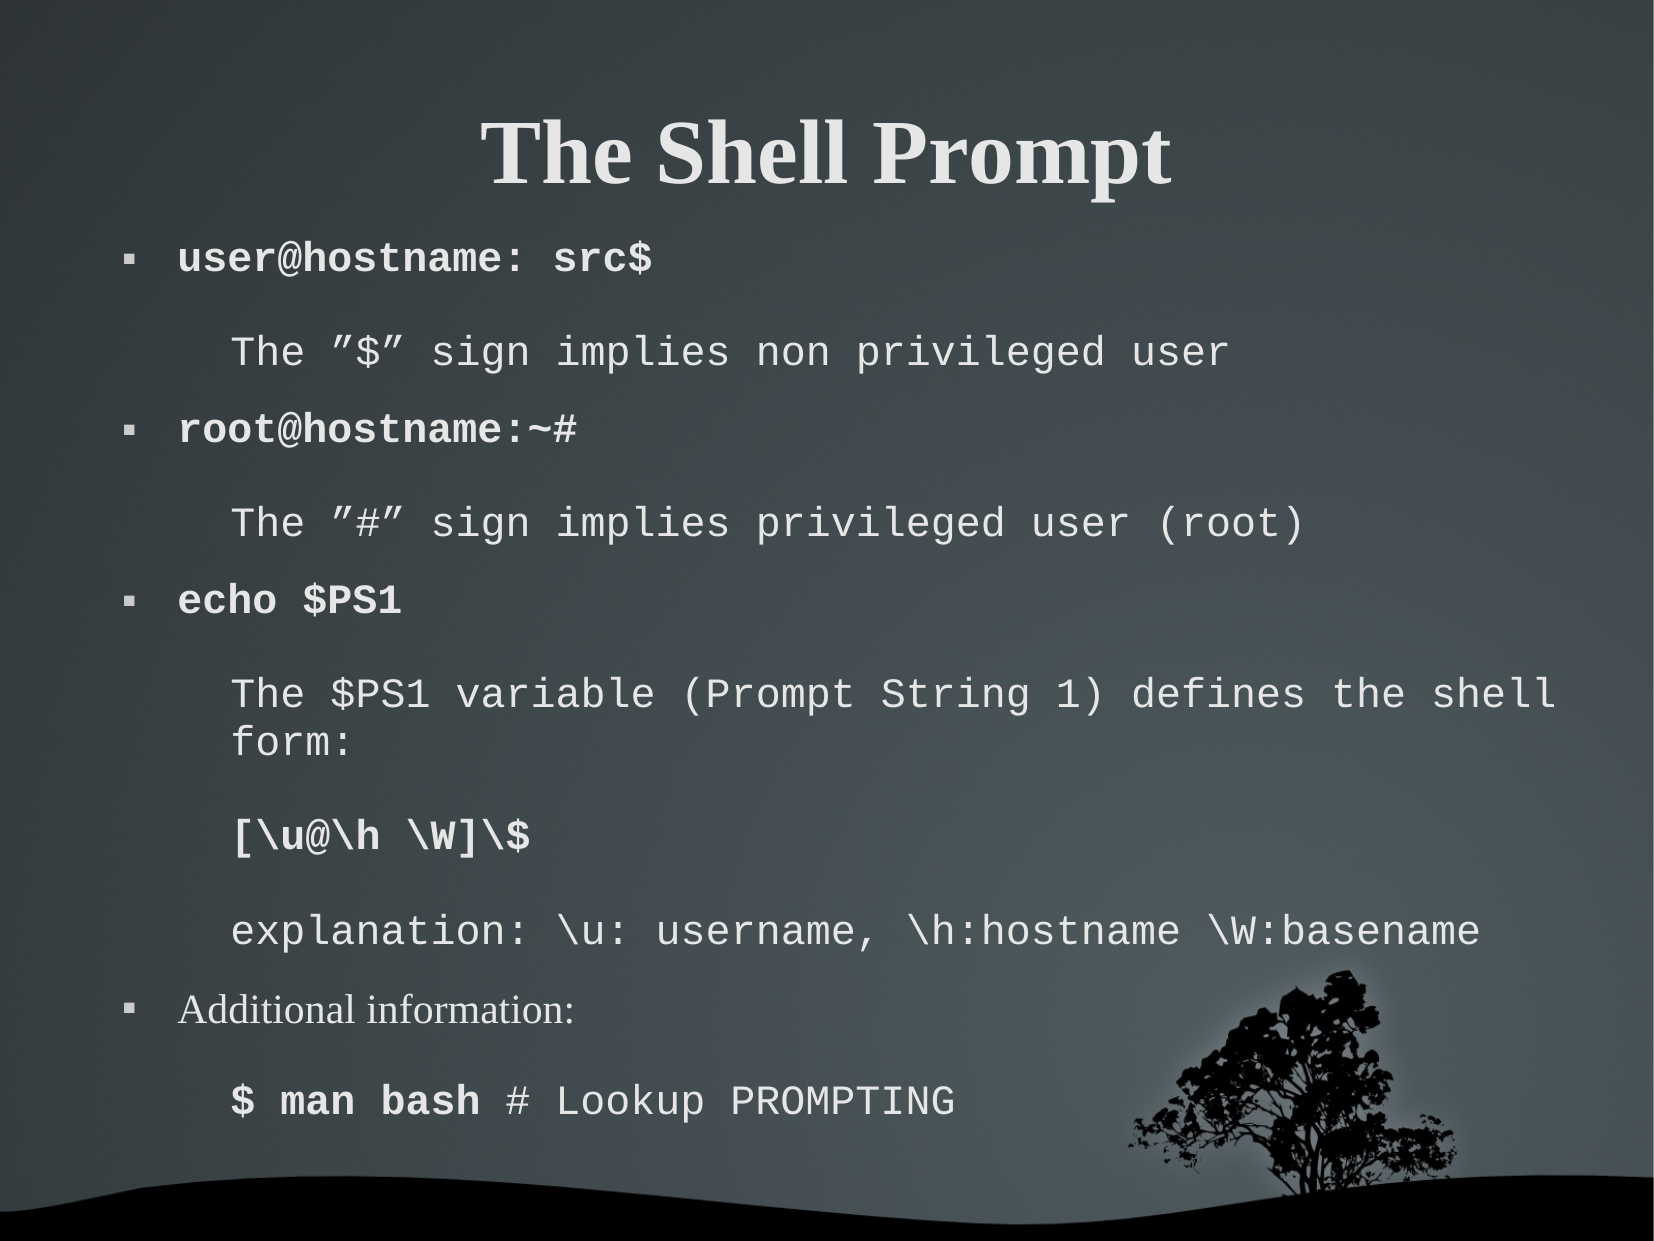

# The Shell Prompt
user@hostname: src$
The ”$” sign implies non privileged user
root@hostname:~#
The ”#” sign implies privileged user (root)
echo $PS1
The $PS1 variable (Prompt String 1) defines the shell form:
[\u@\h \W]\$
explanation: \u: username, \h:hostname \W:basename
Additional information:
$ man bash # Lookup PROMPTING